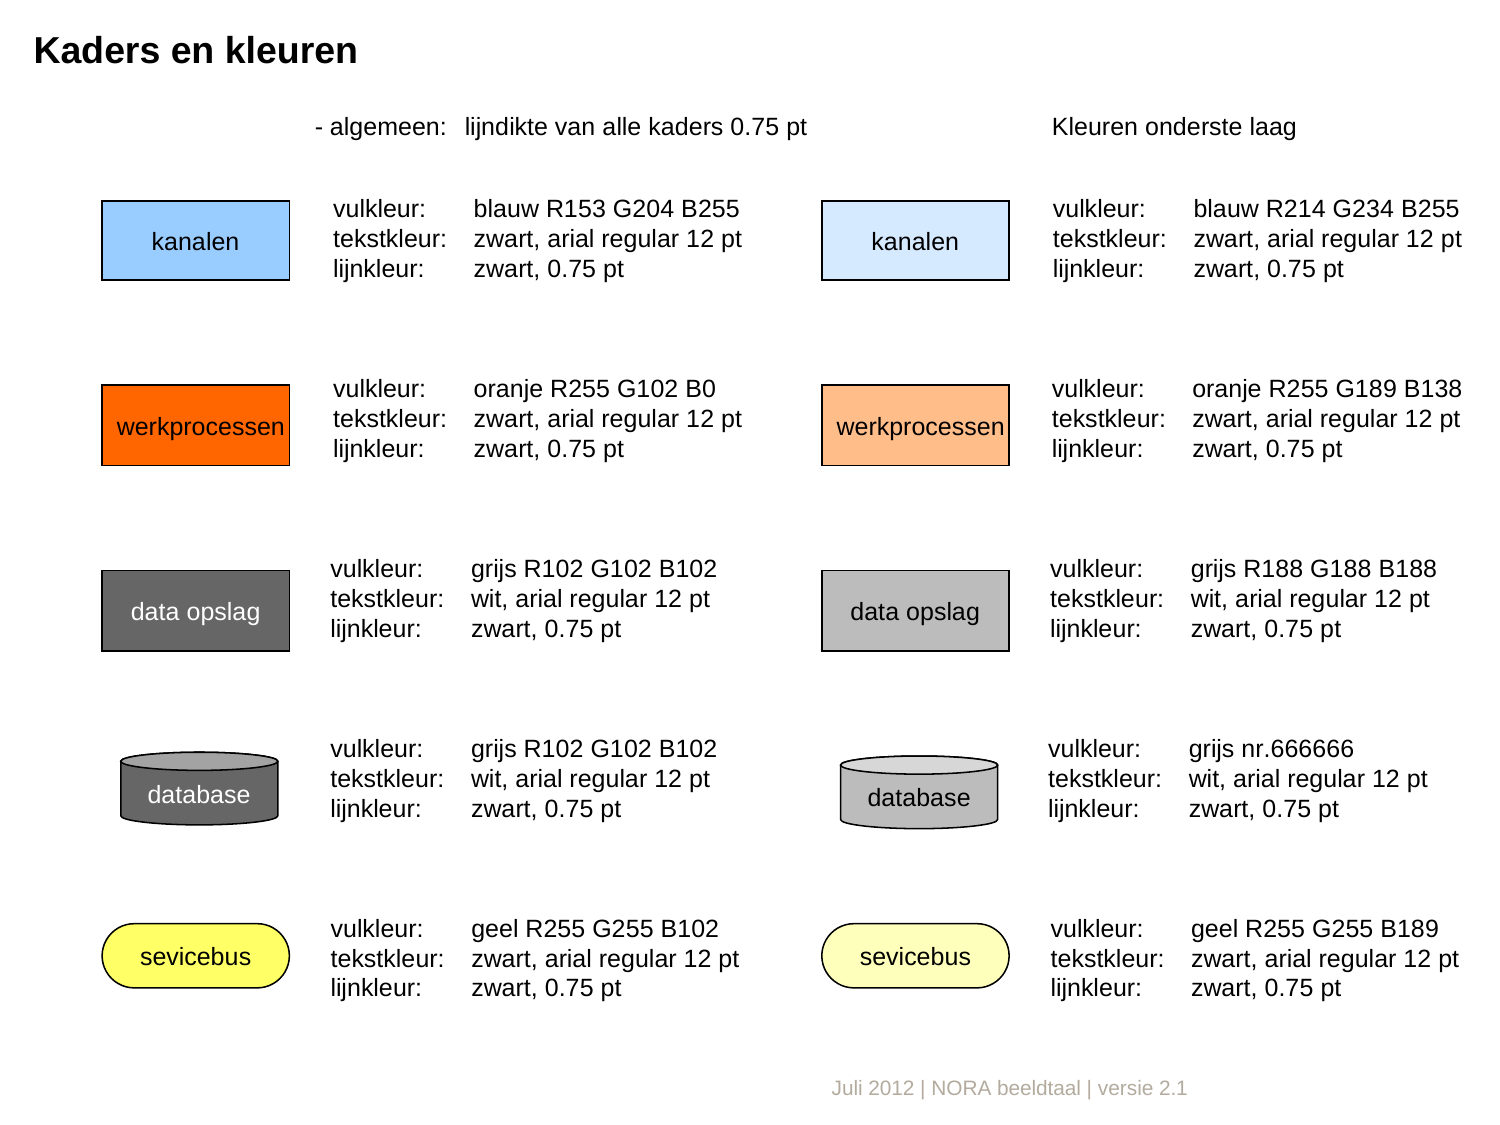

# Kaders en kleuren
- algemeen:	lijndikte van alle kaders 0.75 pt
Kleuren onderste laag
vulkleur:	blauw R153 G204 B255
tekstkleur: 	zwart, arial regular 12 pt
lijnkleur: 	zwart, 0.75 pt
vulkleur:	blauw R214 G234 B255
tekstkleur: 	zwart, arial regular 12 pt
lijnkleur: 	zwart, 0.75 pt
kanalen
kanalen
vulkleur:	oranje R255 G102 B0
tekstkleur: 	zwart, arial regular 12 pt
lijnkleur: 	zwart, 0.75 pt
vulkleur:	oranje R255 G189 B138
tekstkleur: 	zwart, arial regular 12 pt
lijnkleur: 	zwart, 0.75 pt
werkprocessen
werkprocessen
vulkleur:	grijs R102 G102 B102
tekstkleur: 	wit, arial regular 12 pt
lijnkleur: 	zwart, 0.75 pt
vulkleur:	grijs R188 G188 B188
tekstkleur: 	wit, arial regular 12 pt
lijnkleur: 	zwart, 0.75 pt
data opslag
data opslag
vulkleur:	grijs R102 G102 B102
tekstkleur: 	wit, arial regular 12 pt
lijnkleur: 	zwart, 0.75 pt
vulkleur:	grijs nr.666666
tekstkleur: 	wit, arial regular 12 pt
lijnkleur: 	zwart, 0.75 pt
database
database
vulkleur:	geel R255 G255 B102
tekstkleur: 	zwart, arial regular 12 pt
lijnkleur: 	zwart, 0.75 pt
vulkleur:	geel R255 G255 B189
tekstkleur: 	zwart, arial regular 12 pt
lijnkleur: 	zwart, 0.75 pt
sevicebus
sevicebus